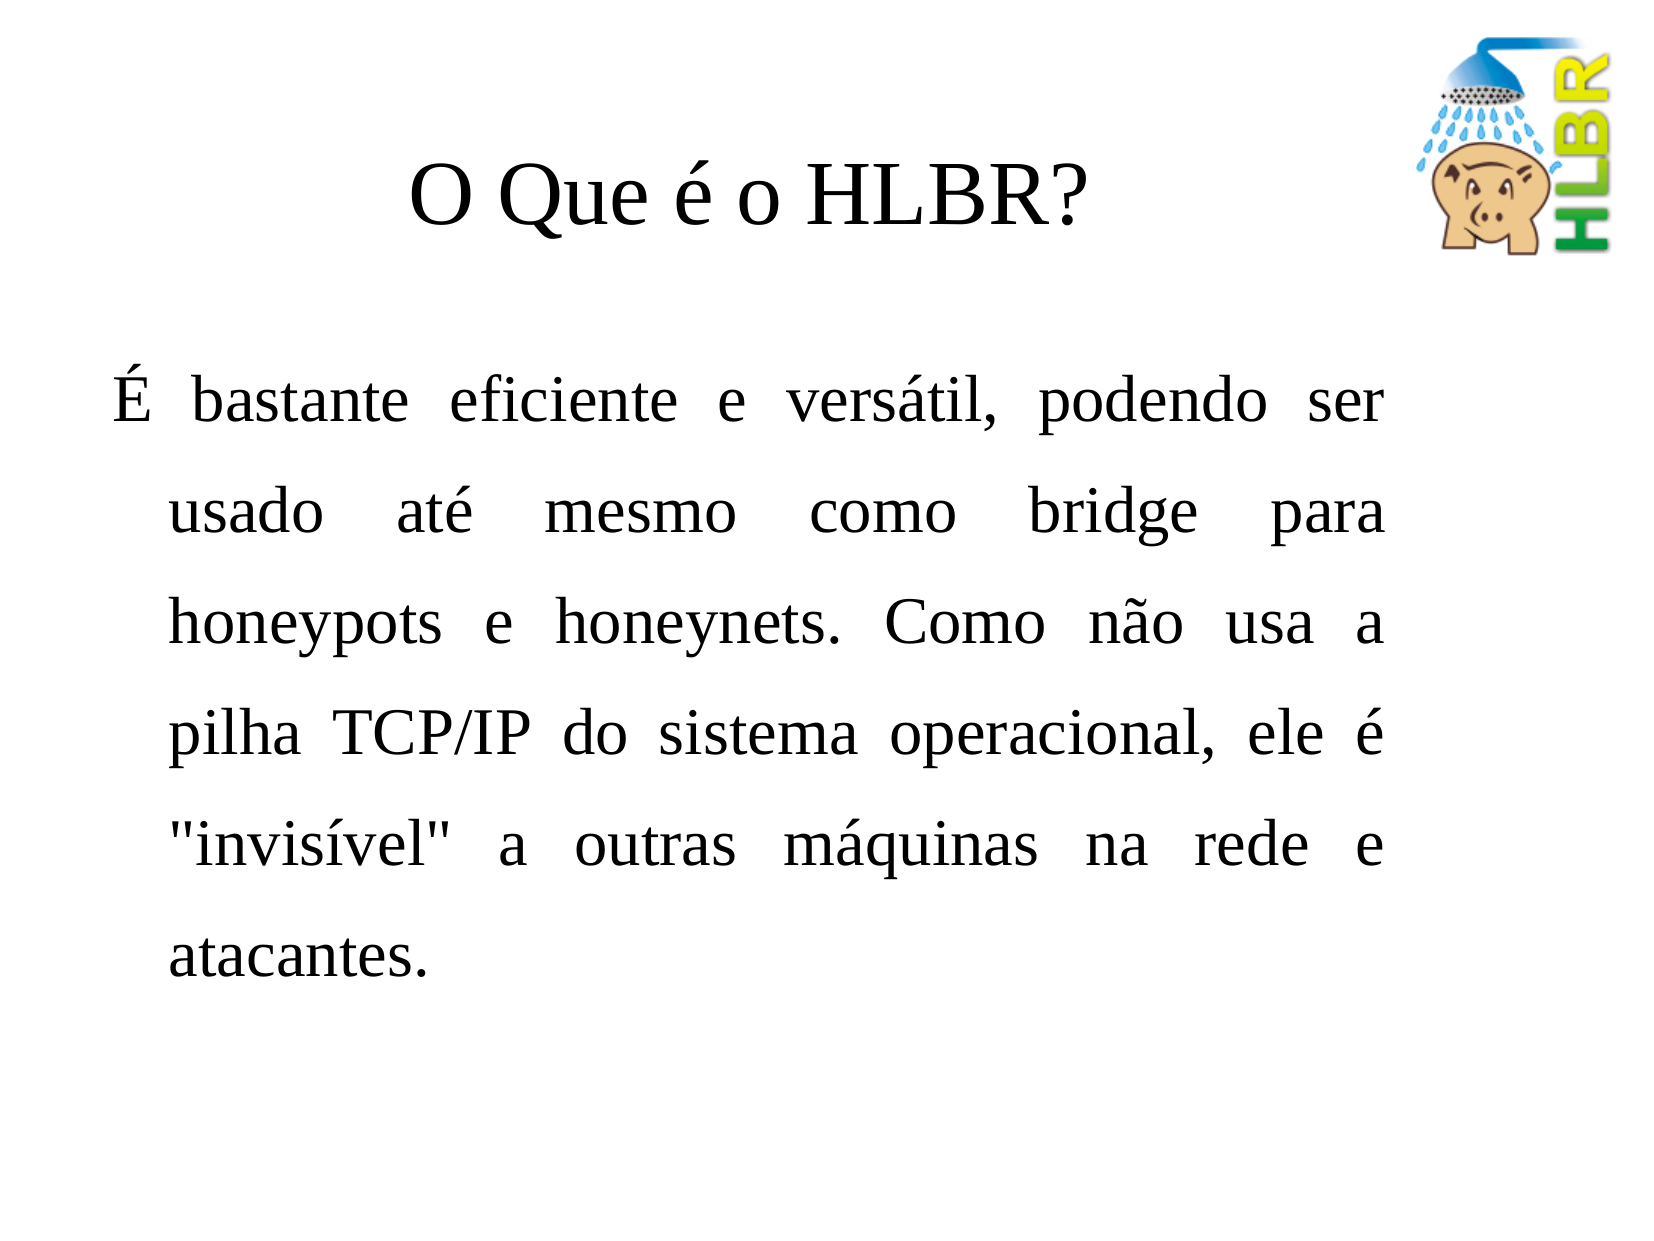

# O Que é o HLBR?
É bastante eficiente e versátil, podendo ser usado até mesmo como bridge para honeypots e honeynets. Como não usa a pilha TCP/IP do sistema operacional, ele é "invisível" a outras máquinas na rede e atacantes.